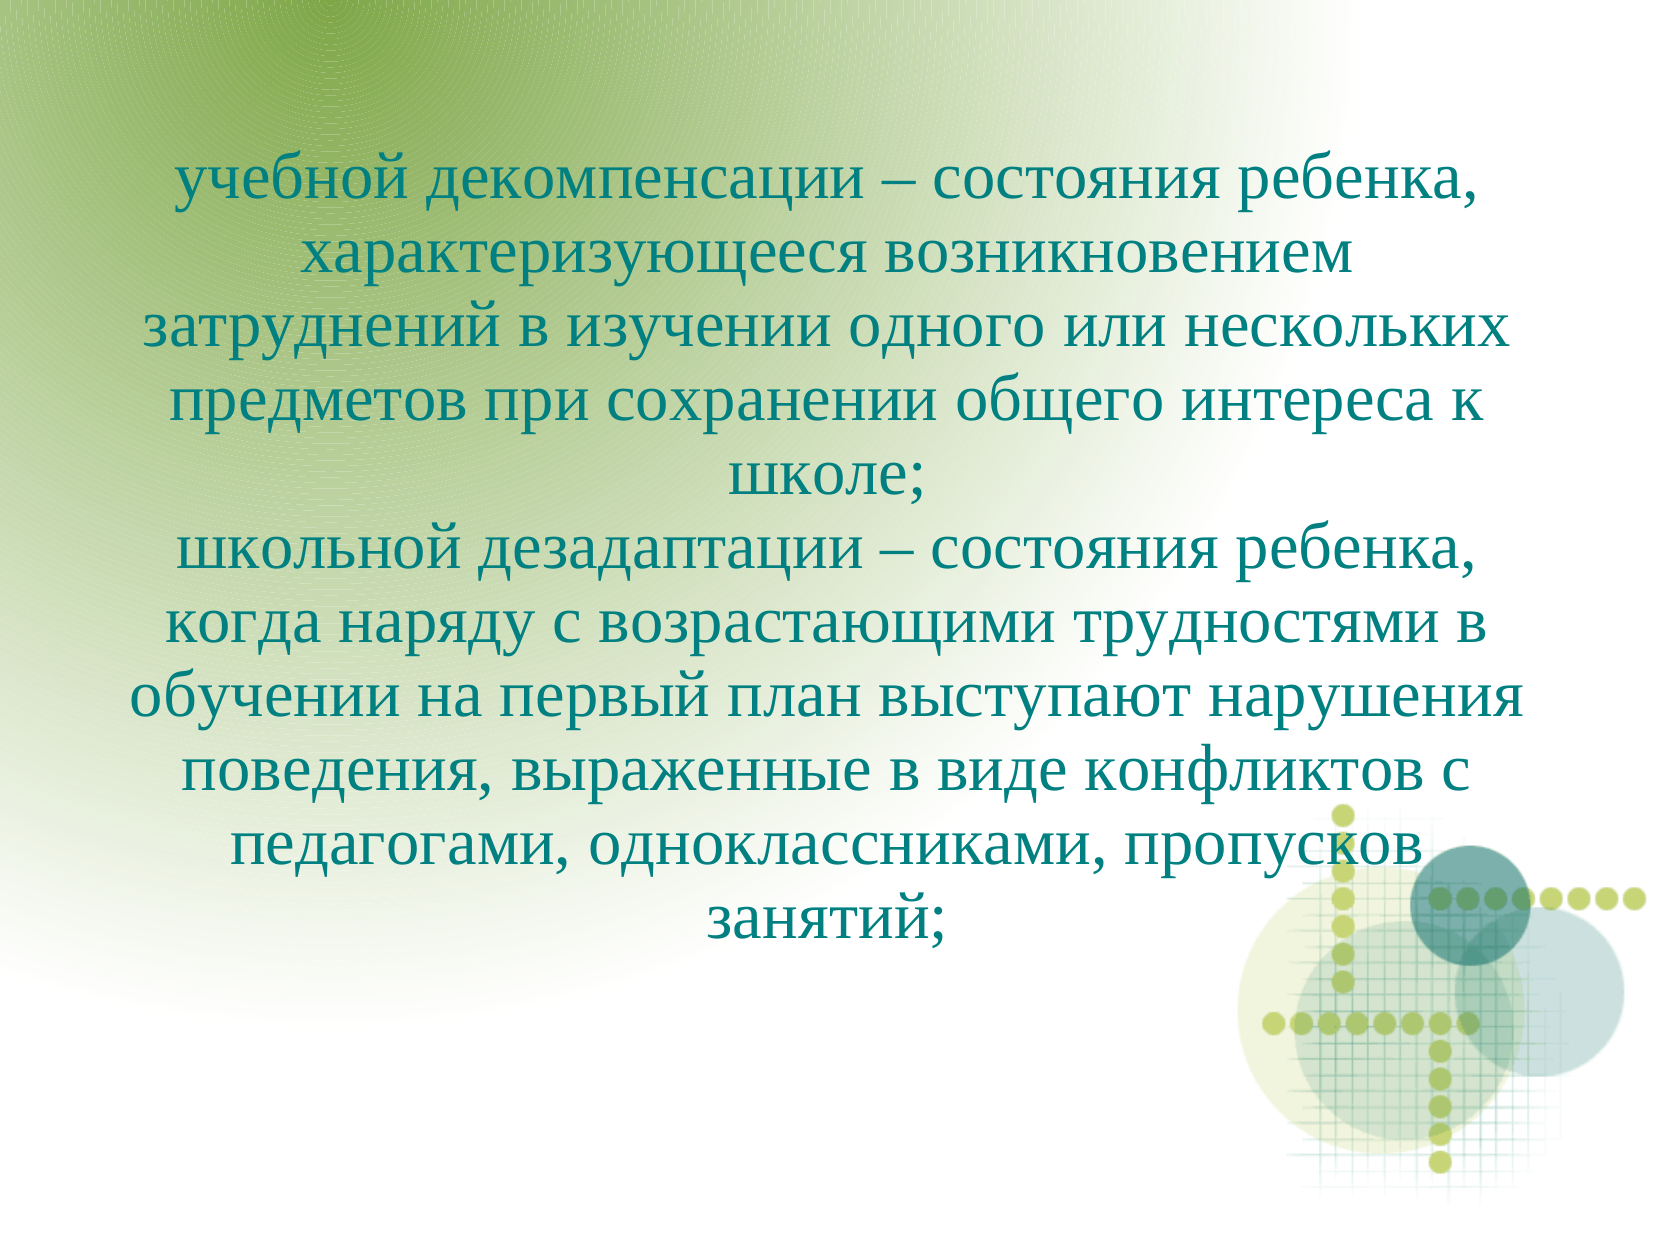

# учебной декомпенсации – состояния ребенка, характеризующееся возникновением затруднений в изучении одного или нескольких предметов при сохранении общего интереса к школе;
школьной дезадаптации – состояния ребенка, когда наряду с возрастающими трудностями в обучении на первый план выступают нарушения поведения, выраженные в виде конфликтов с педагогами, одноклассниками, пропусков занятий;